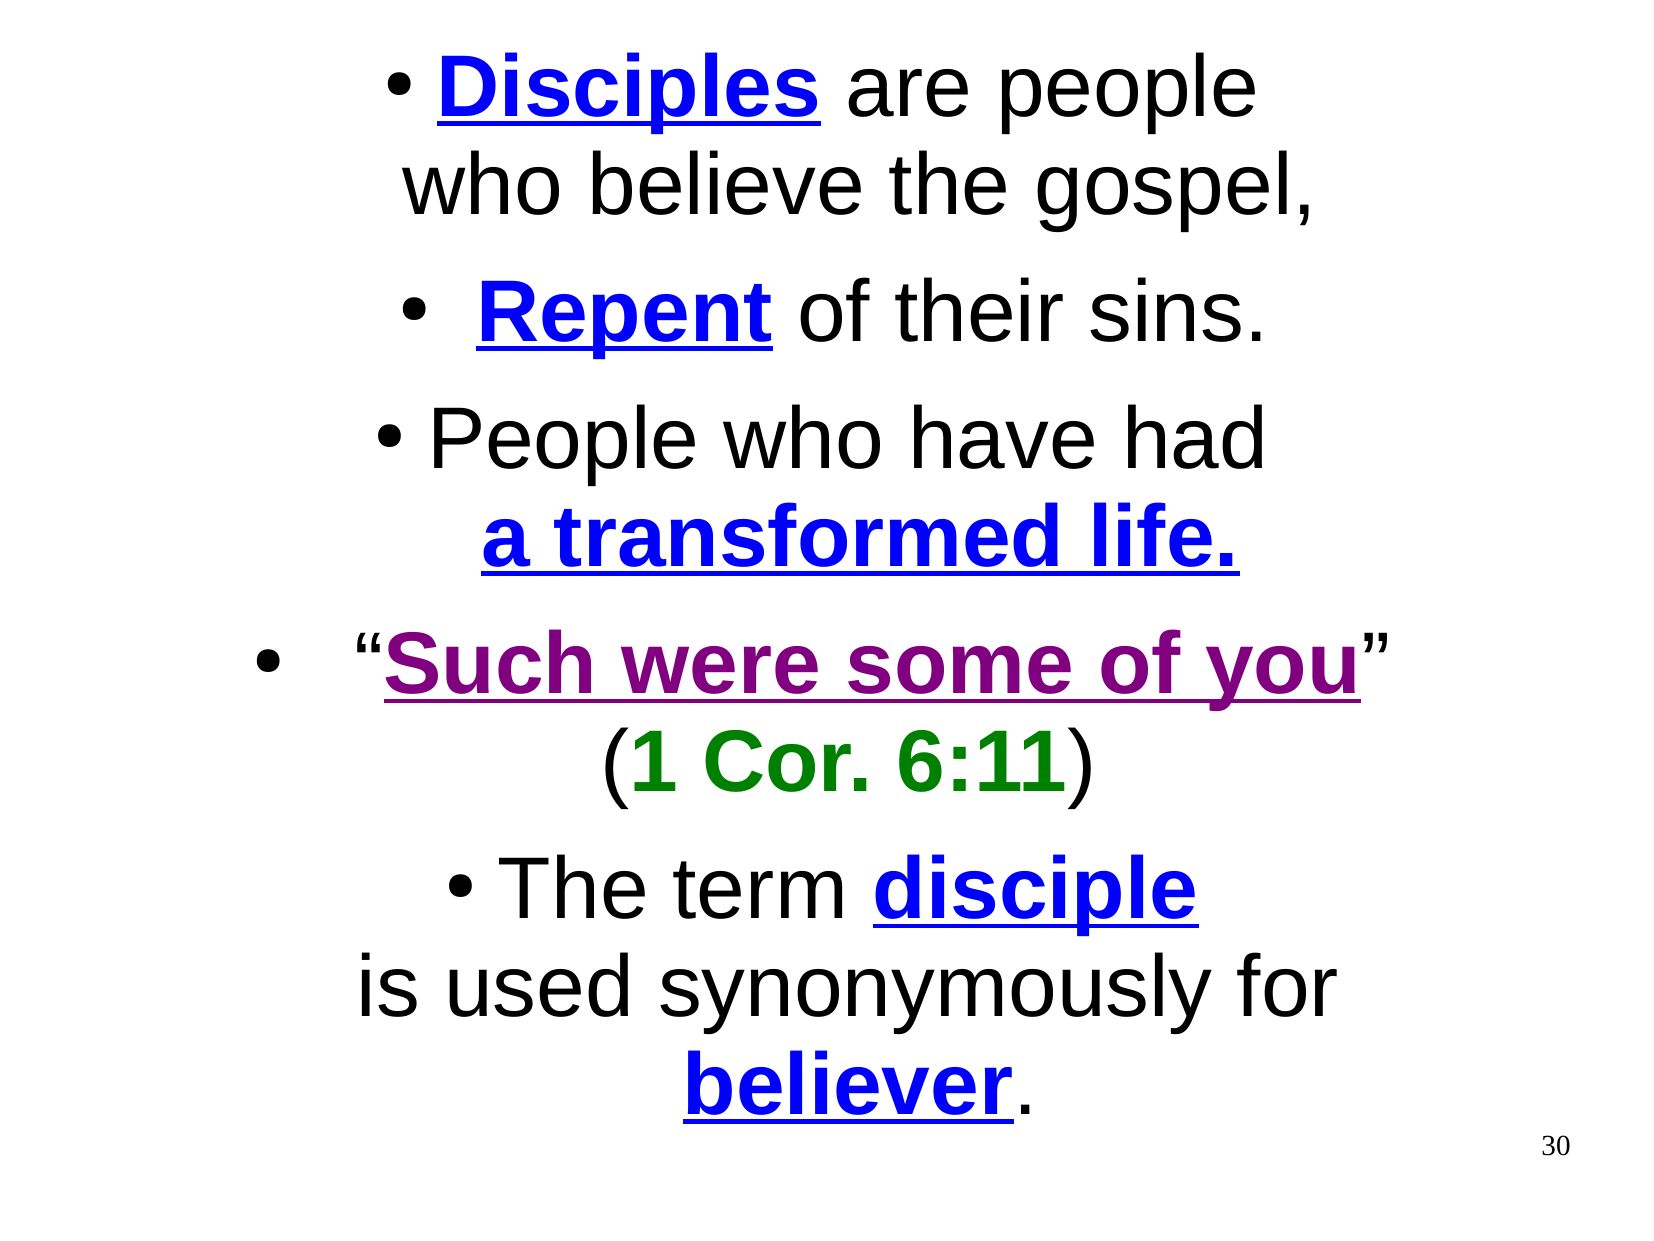

# Disciples are people who believe the gospel,
 Repent of their sins.
People who have had
a transformed life.
 “Such were some of you”
(1 Cor. 6:11)
The term disciple
is used synonymously for
believer.
30